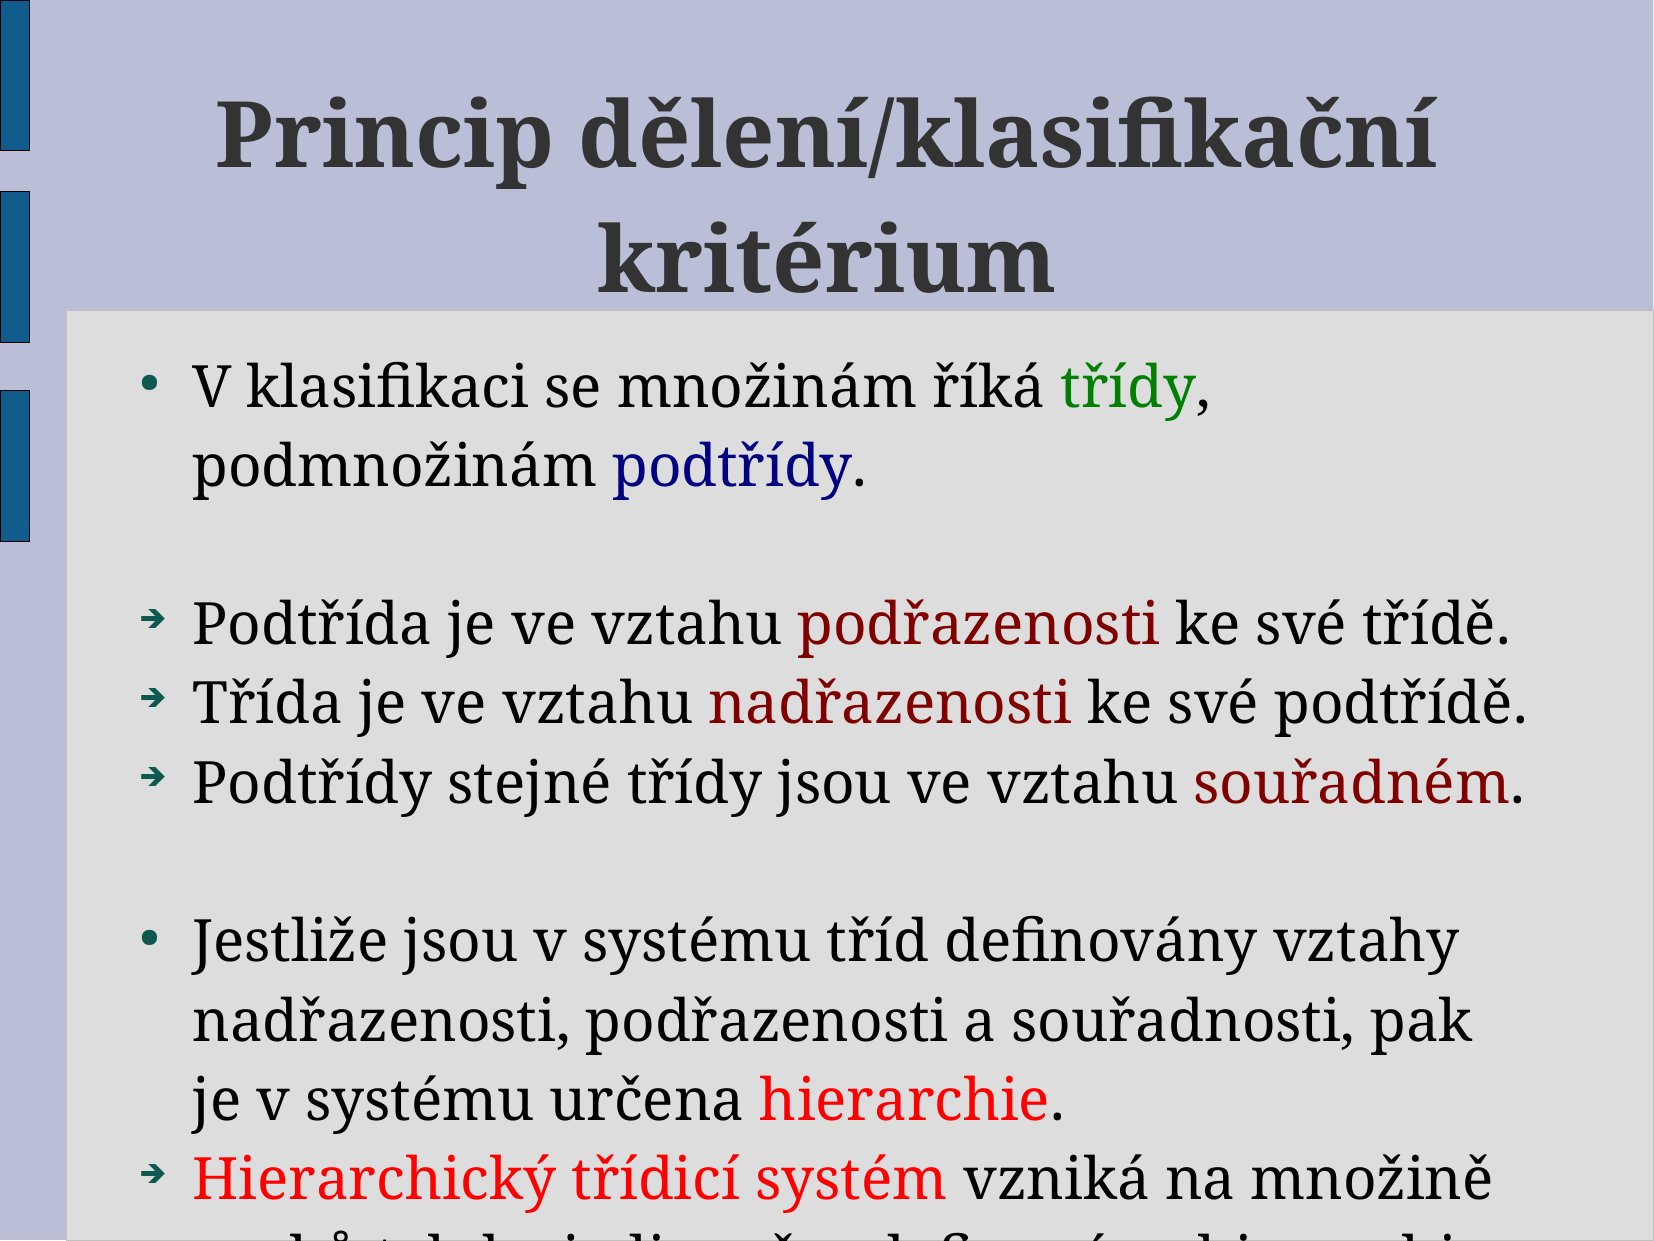

# Princip dělení/klasifikační kritérium
V klasifikaci se množinám říká třídy, podmnožinám podtřídy.
Podtřída je ve vztahu podřazenosti ke své třídě.
Třída je ve vztahu nadřazenosti ke své podtřídě.
Podtřídy stejné třídy jsou ve vztahu souřadném.
Jestliže jsou v systému tříd definovány vztahy nadřazenosti, podřazenosti a souřadnosti, pak je v systému určena hierarchie.
Hierarchický třídicí systém vzniká na množině prvků tehdy, je-li v něm definována hierarchie.